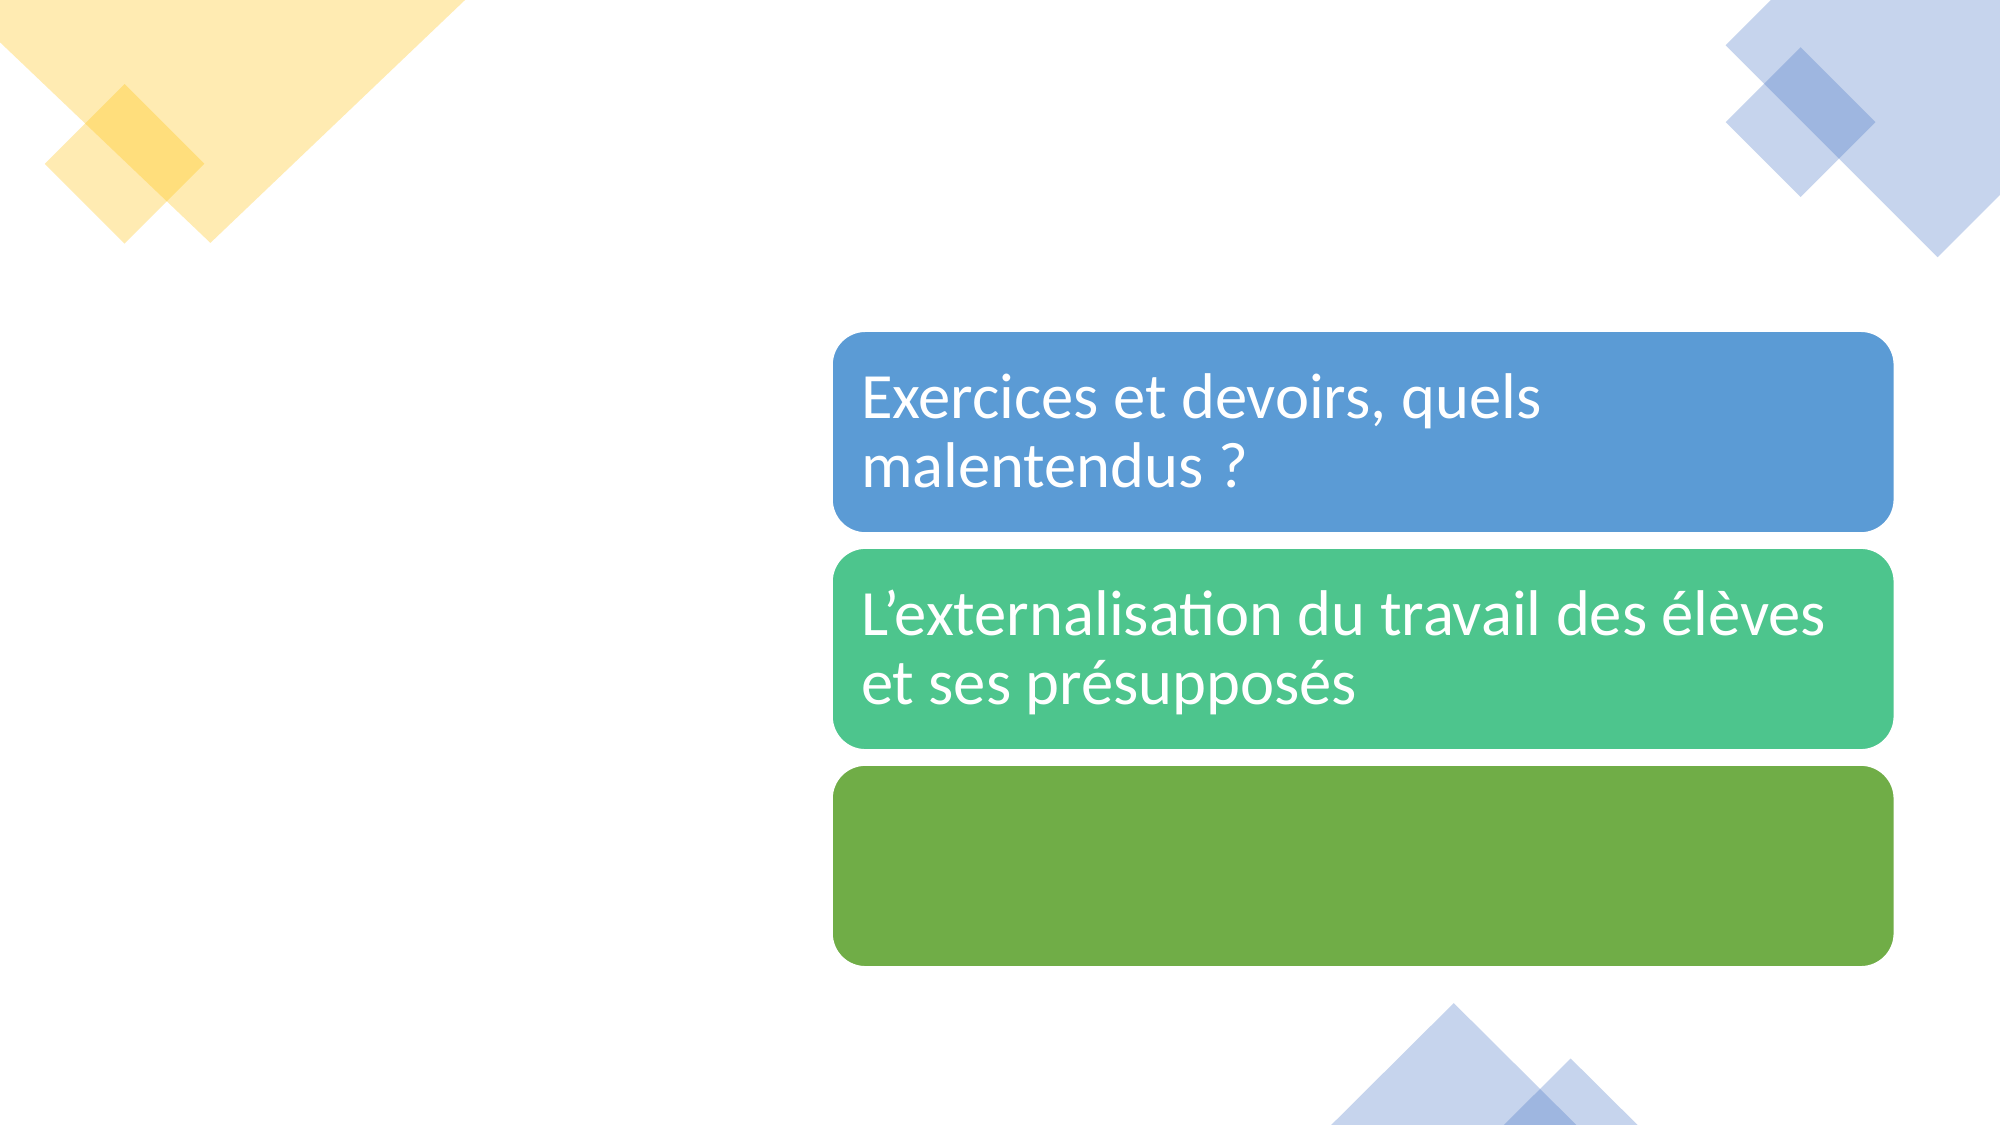

Exercices et devoirs, quels malentendus ?
L’externalisation du travail des élèves et ses présupposés